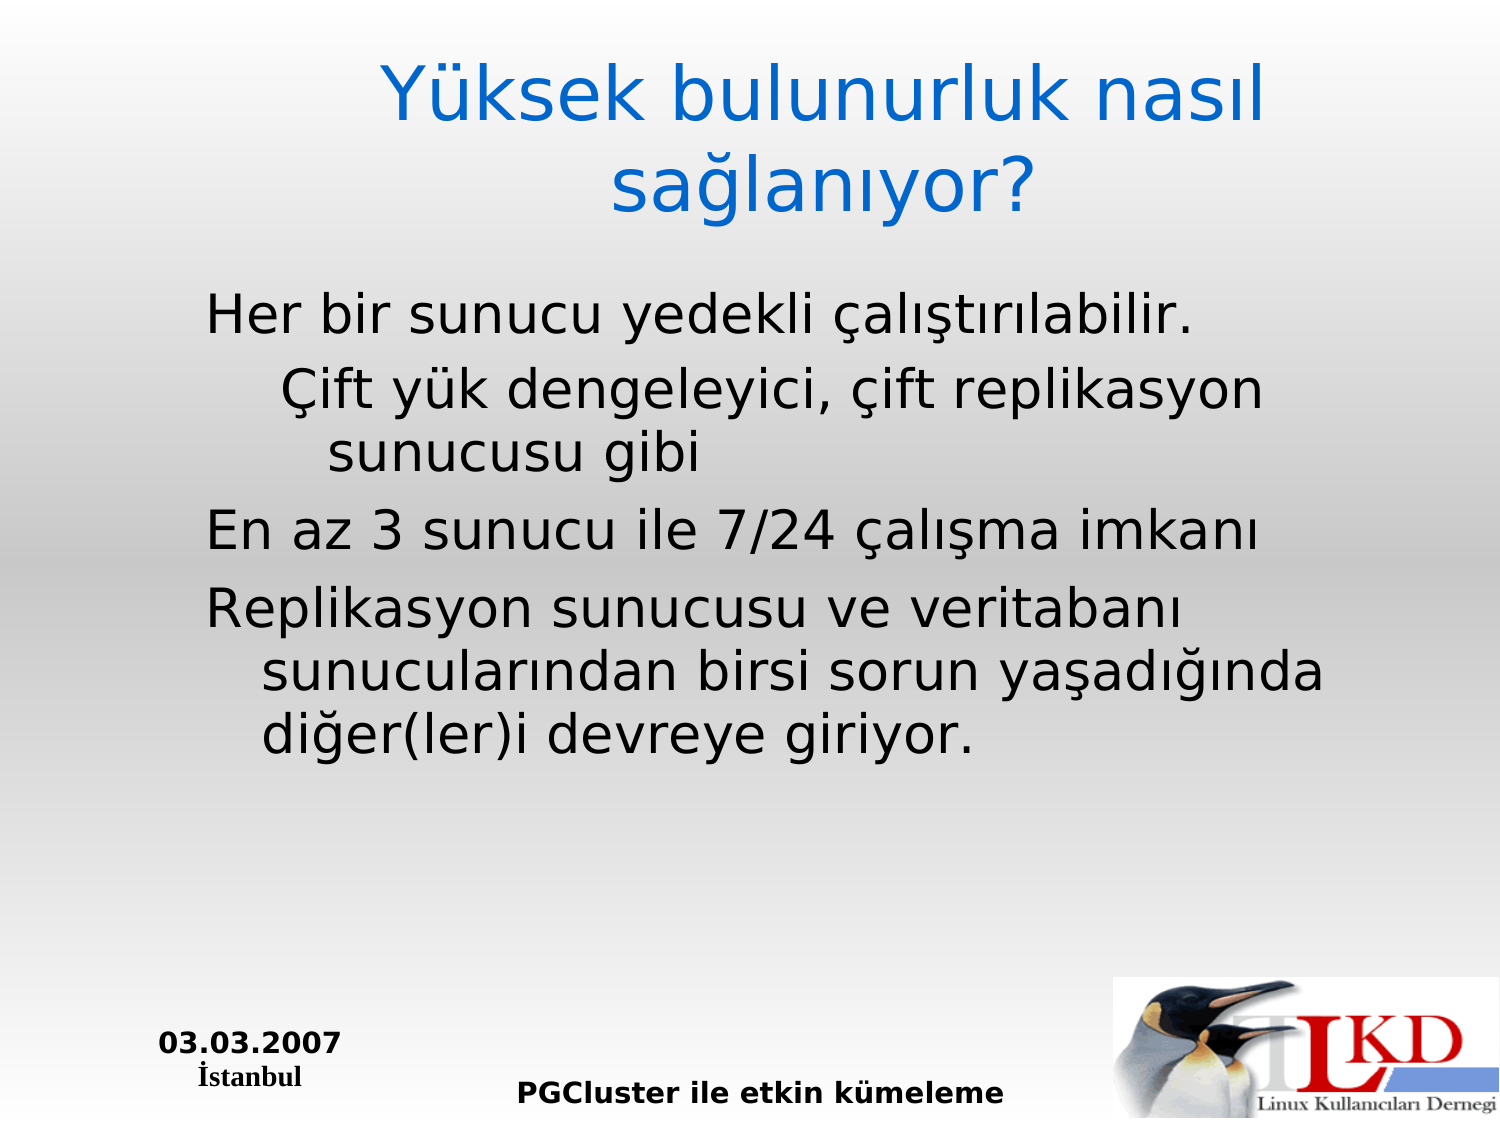

# Yüksek bulunurluk nasıl sağlanıyor?
Her bir sunucu yedekli çalıştırılabilir.
Çift yük dengeleyici, çift replikasyon sunucusu gibi
En az 3 sunucu ile 7/24 çalışma imkanı
Replikasyon sunucusu ve veritabanı sunucularından birsi sorun yaşadığında diğer(ler)i devreye giriyor.